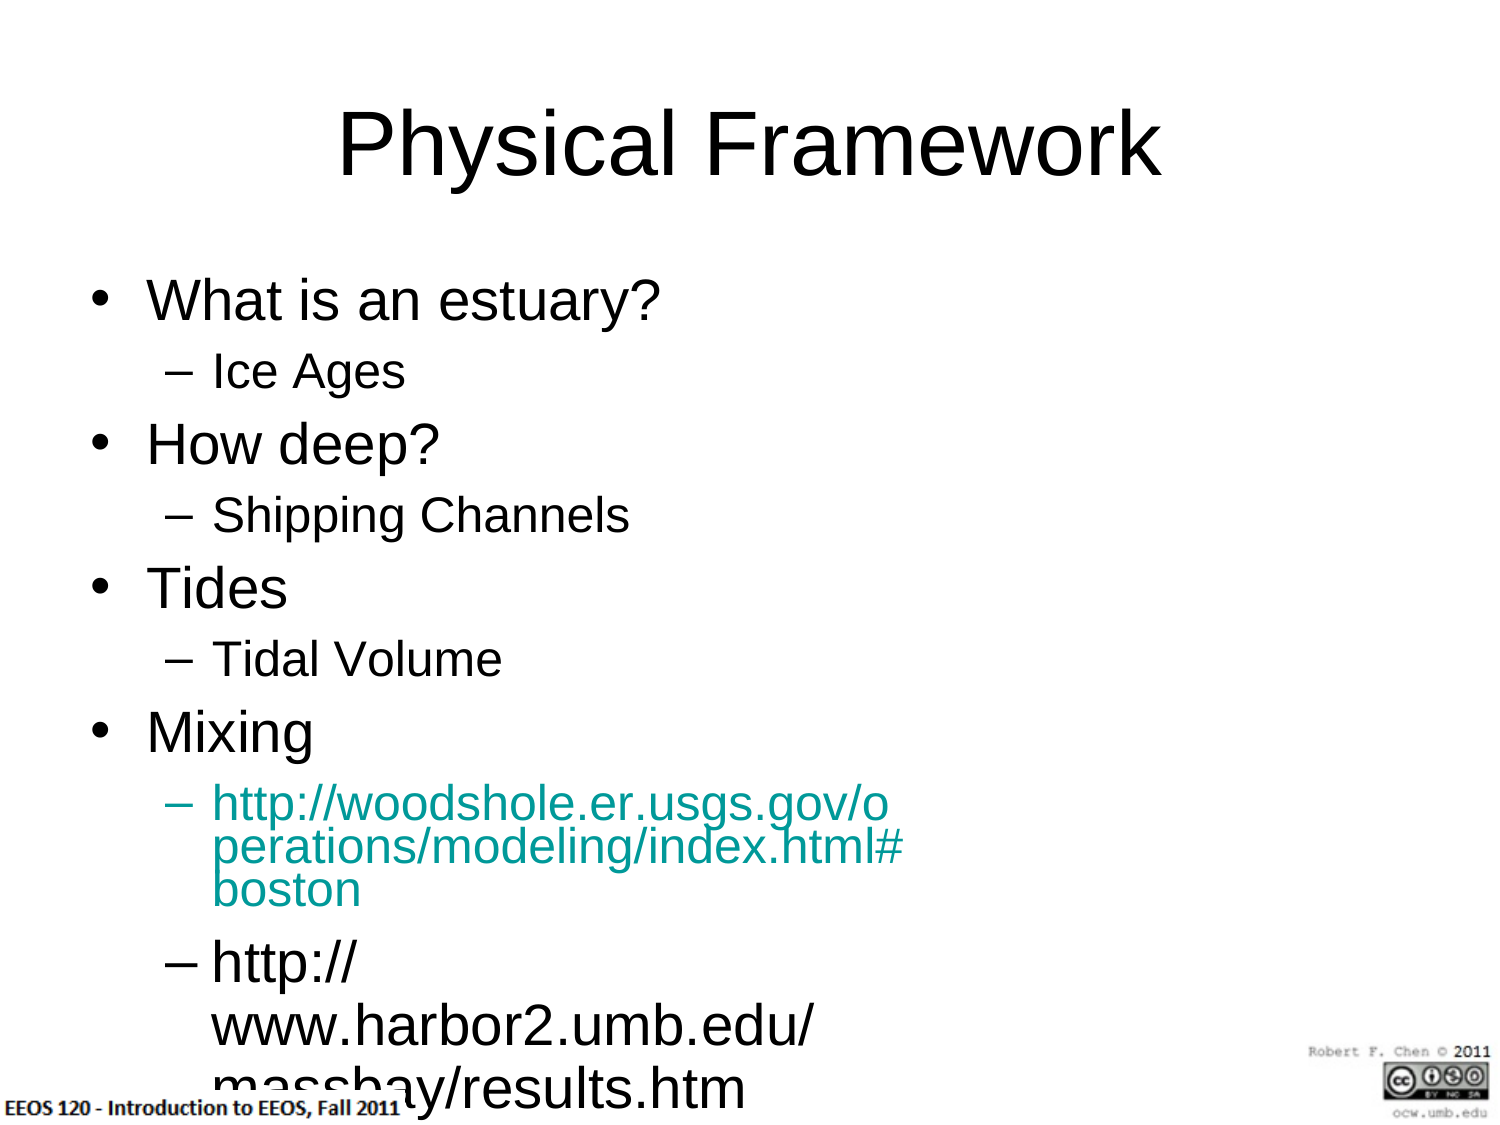

# Physical Framework
What is an estuary?
Ice Ages
How deep?
Shipping Channels
Tides
Tidal Volume
Mixing
http://woodshole.er.usgs.gov/operations/modeling/index.html#boston
http://www.harbor2.umb.edu/massbay/results.htm